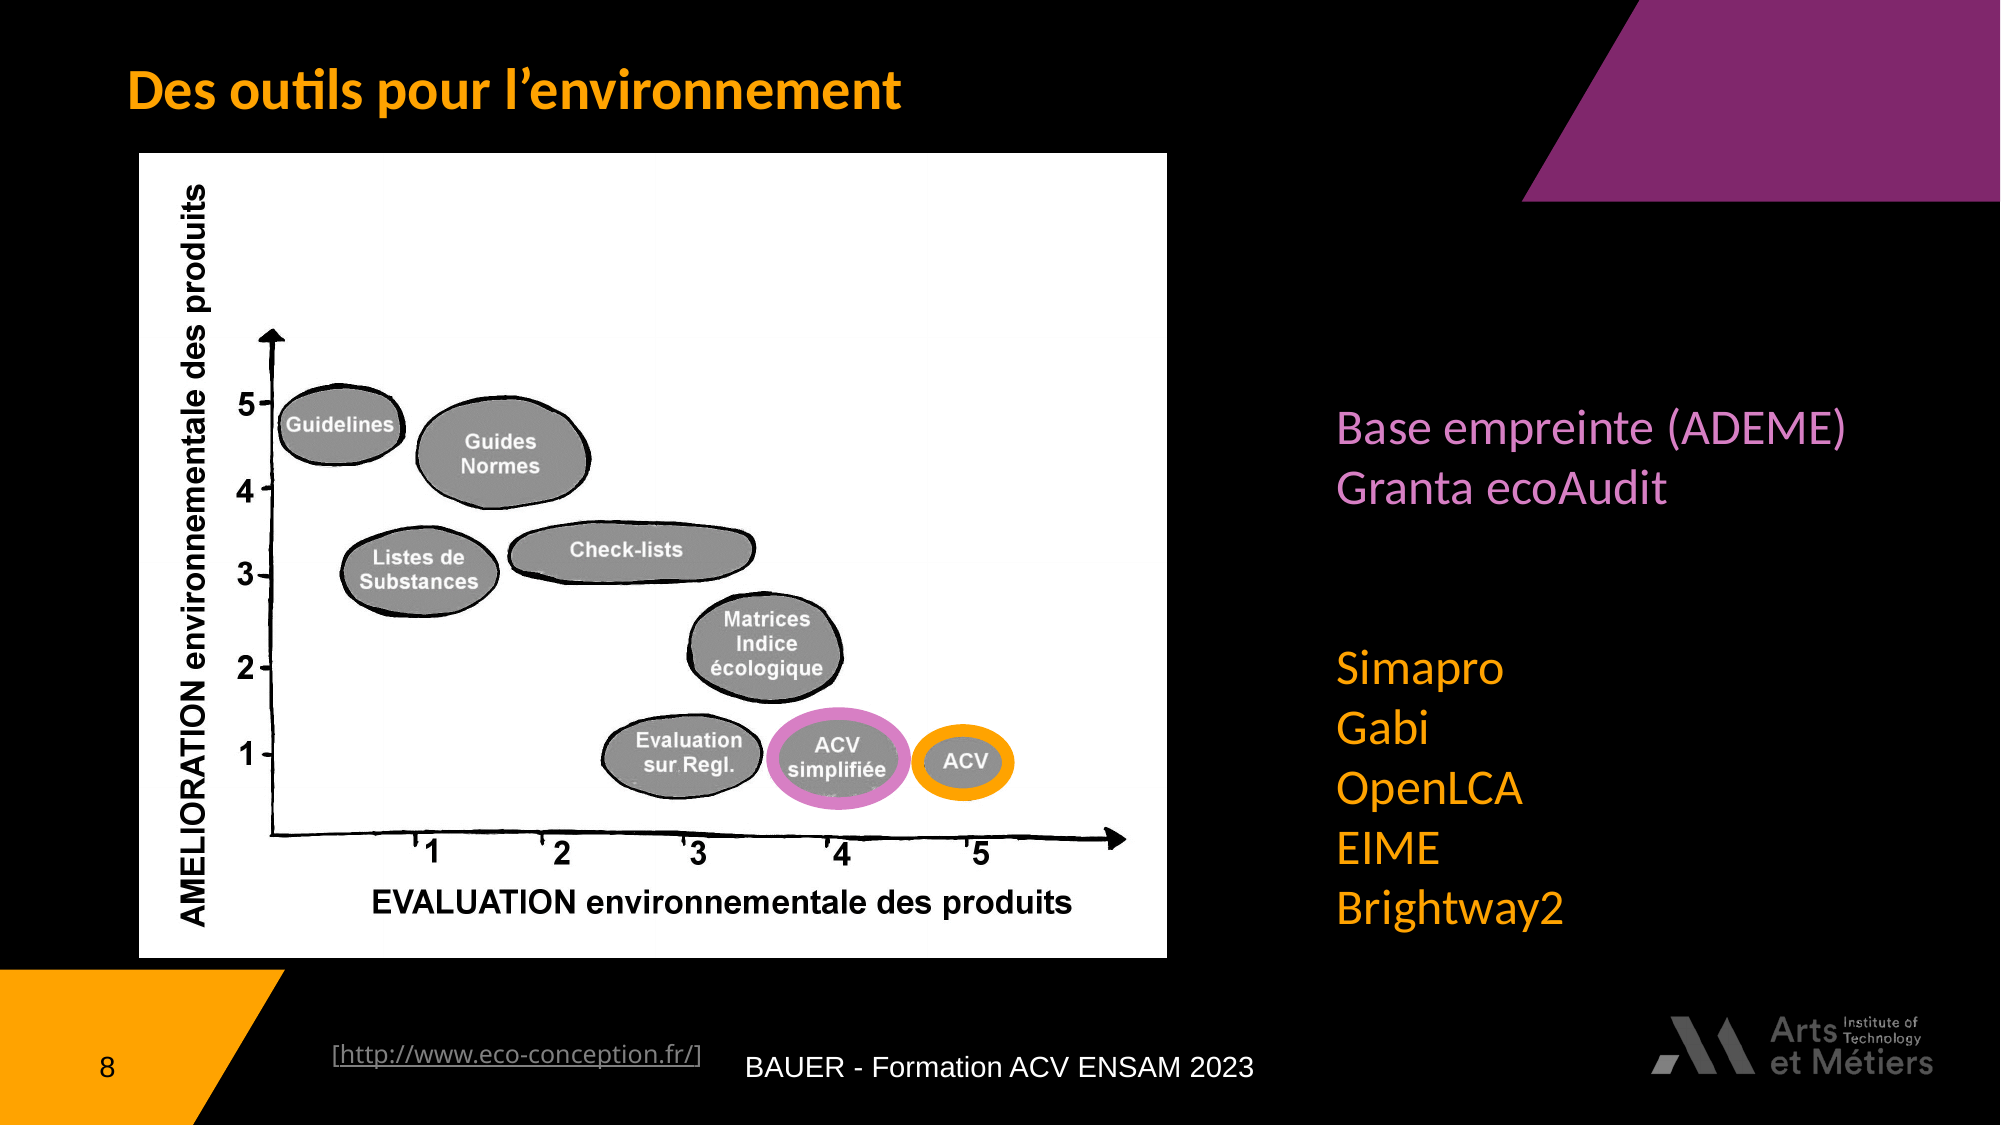

# Des outils pour l’environnement
?
Base empreinte (ADEME)
Granta ecoAudit
Simapro
Gabi
OpenLCA
EIME
Brightway2
[http://www.eco-conception.fr/]